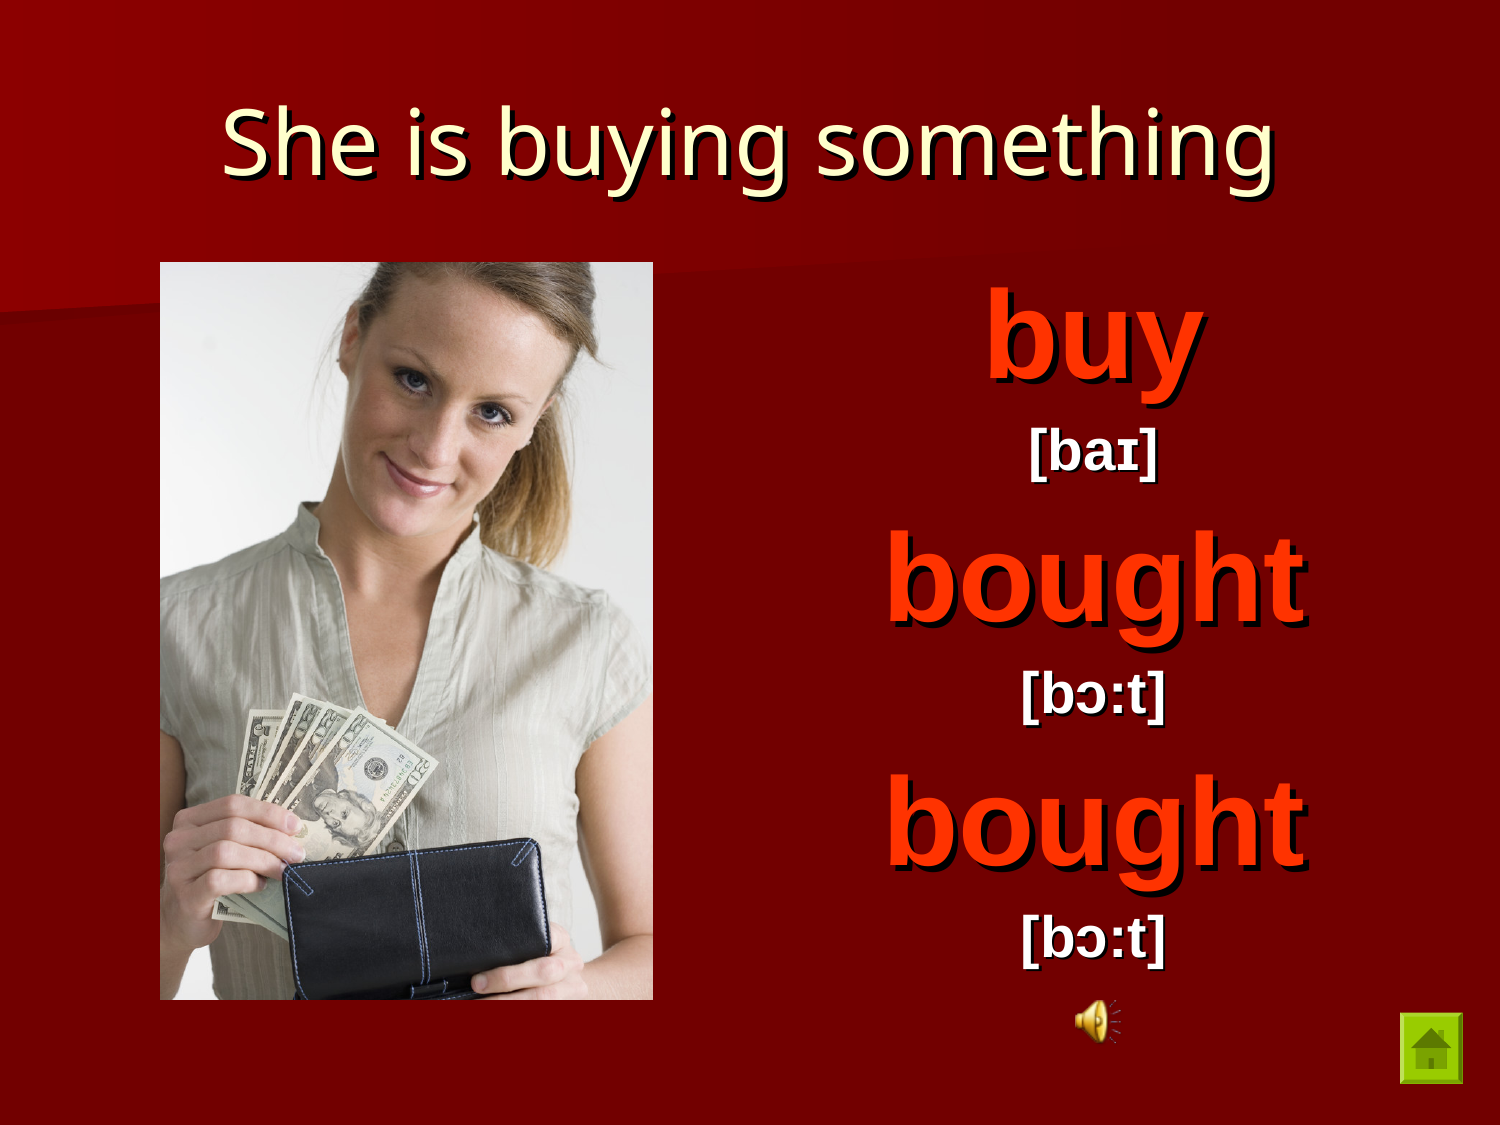

# She is buying something
buy
[baɪ]
bought
[bɔ:t]
bought
[bɔ:t]